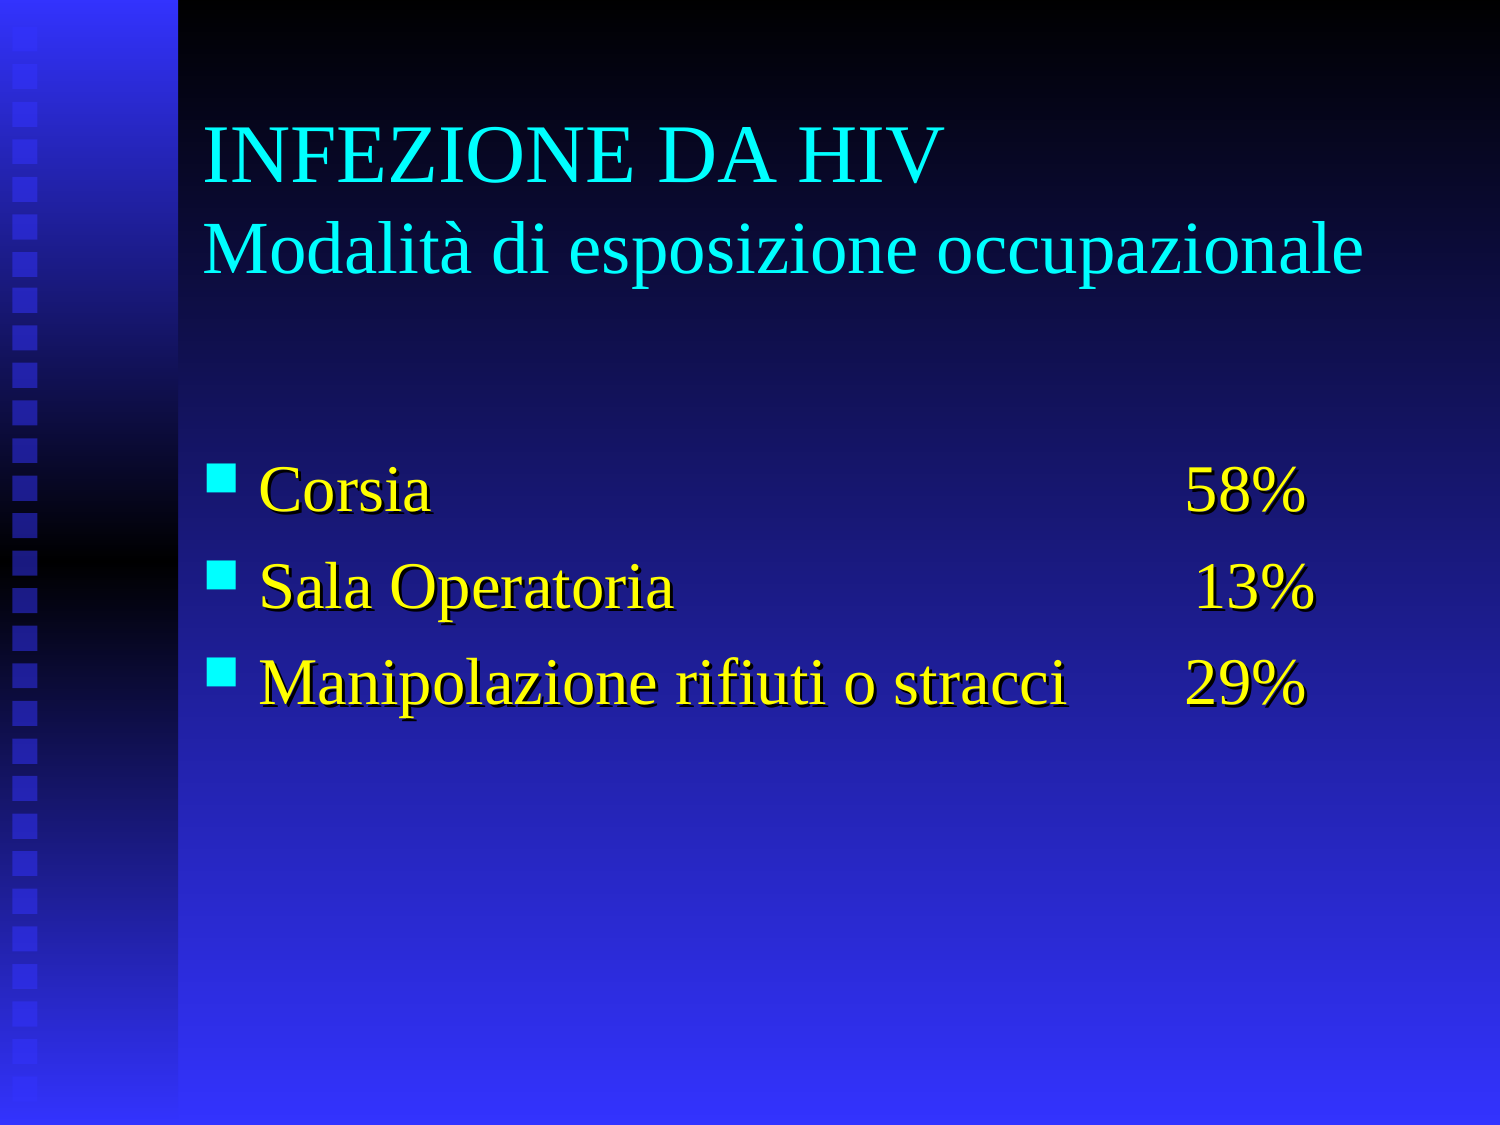

INFEZIONE DA HIV
Modalità di esposizione occupazionale
Corsia 58%
Sala Operatoria 13%
Manipolazione rifiuti o stracci 29%